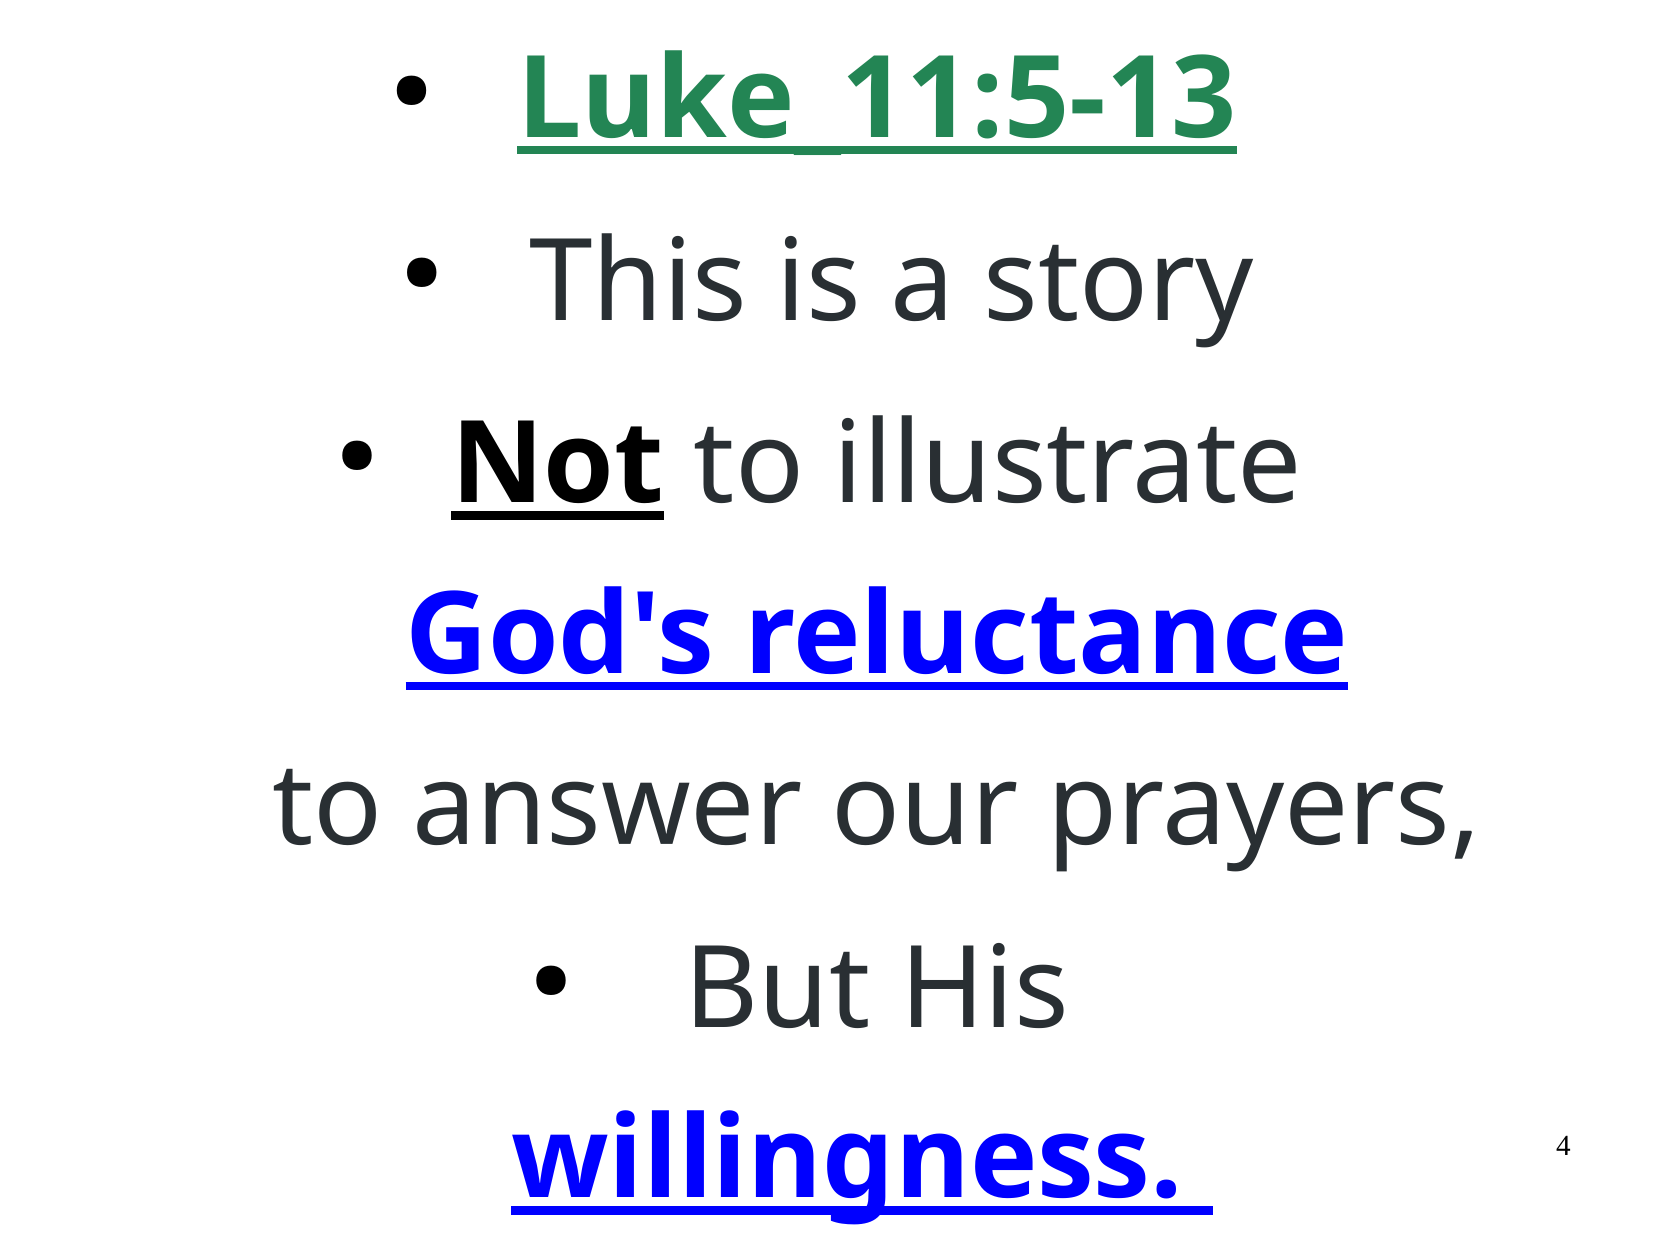

# Luke_11:5-13
This is a story
Not to illustrate
God's reluctance
to answer our prayers,
But His
willingness.
4